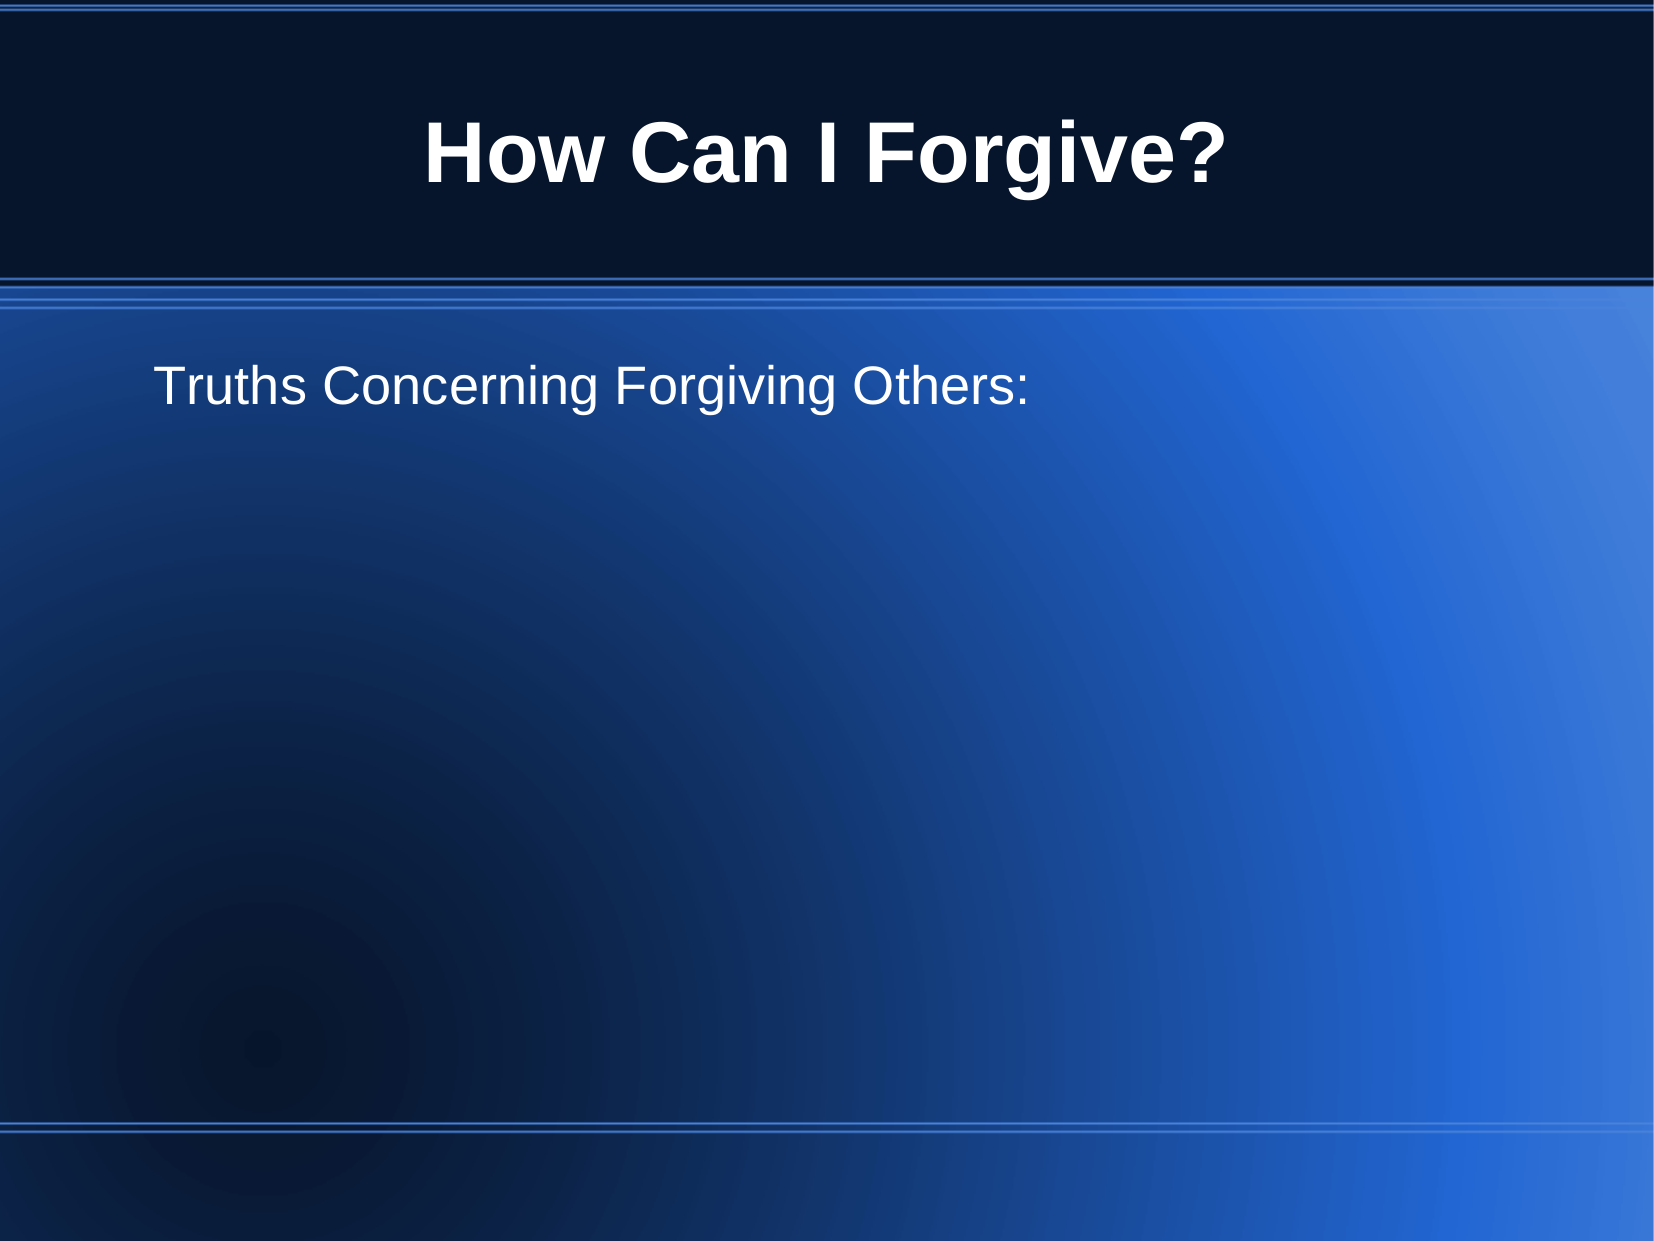

# How Can I Forgive?
Truths Concerning Forgiving Others: